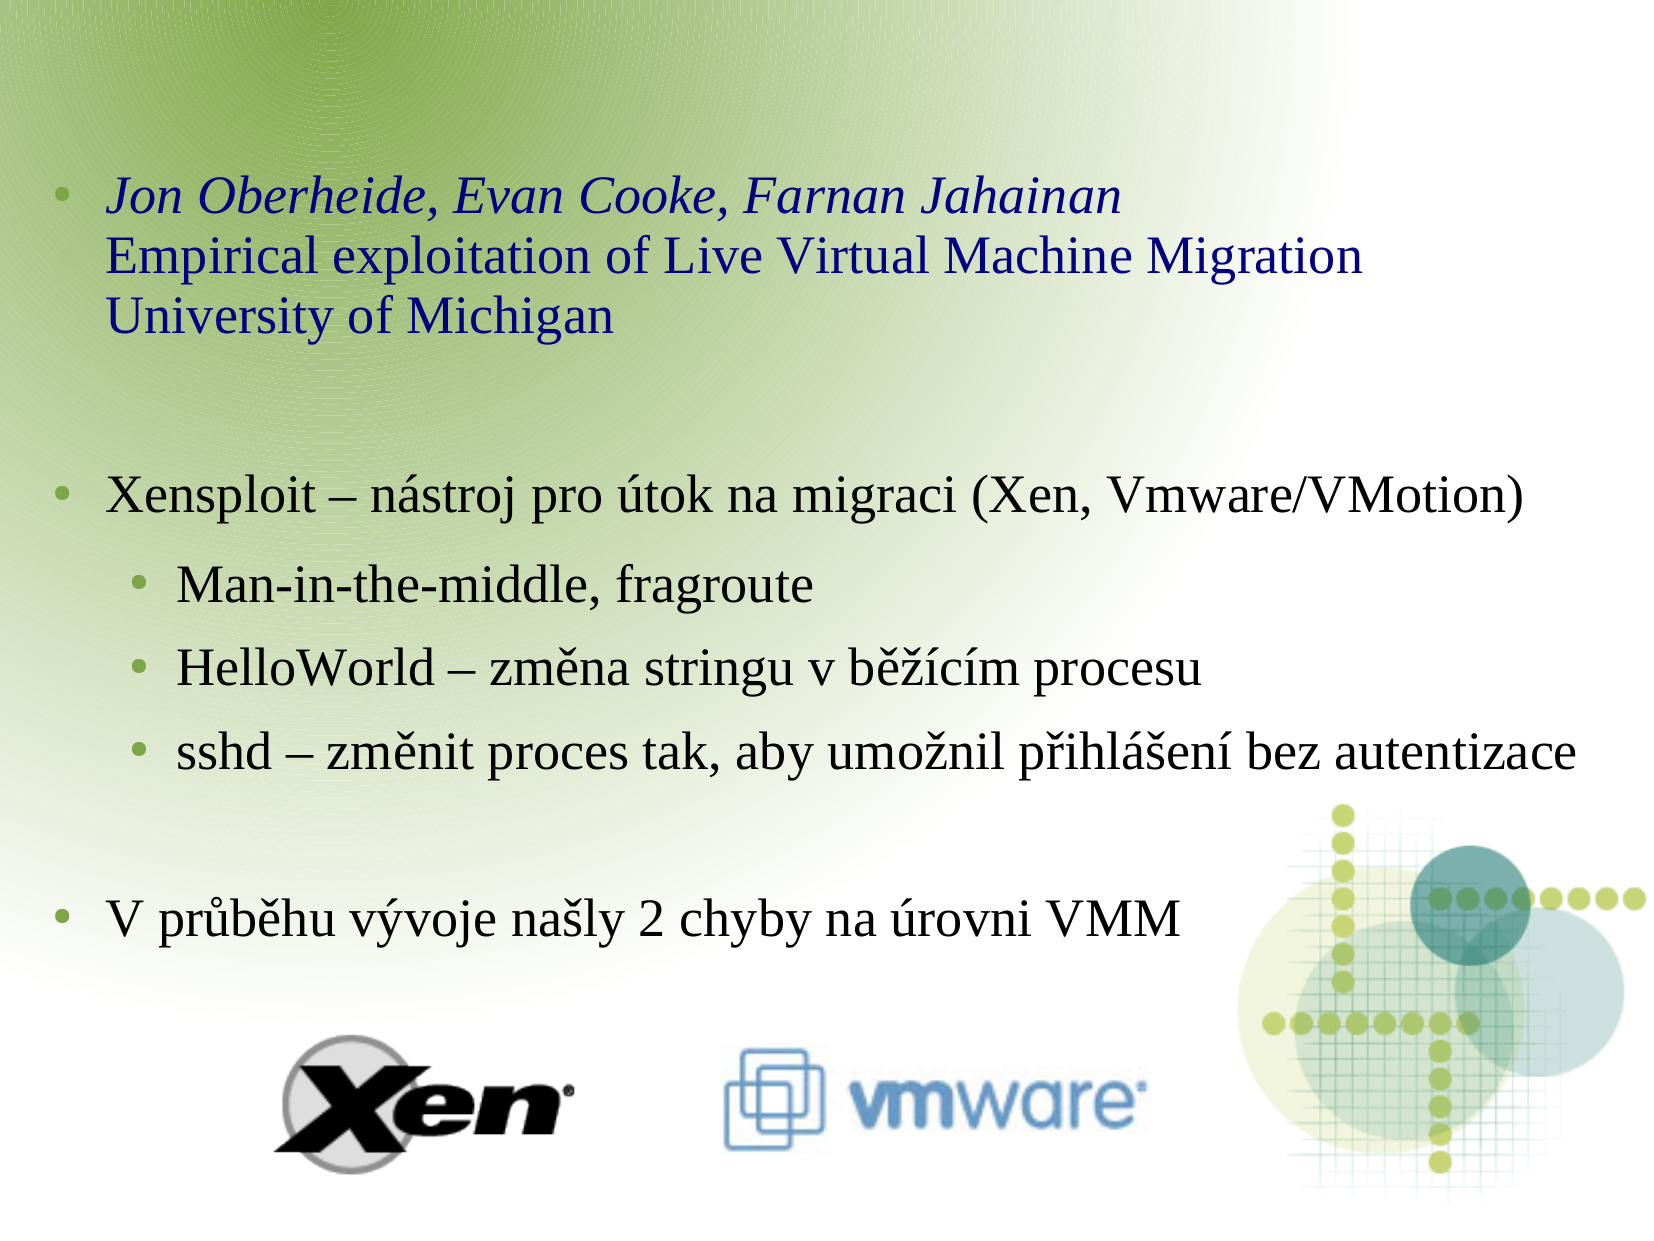

# Jon Oberheide, Evan Cooke, Farnan Jahainan Empirical exploitation of Live Virtual Machine Migration University of Michigan
Xensploit – nástroj pro útok na migraci (Xen, Vmware/VMotion)
Man-in-the-middle, fragroute
HelloWorld – změna stringu v běžícím procesu
sshd – změnit proces tak, aby umožnil přihlášení bez autentizace
V průběhu vývoje našly 2 chyby na úrovni VMM